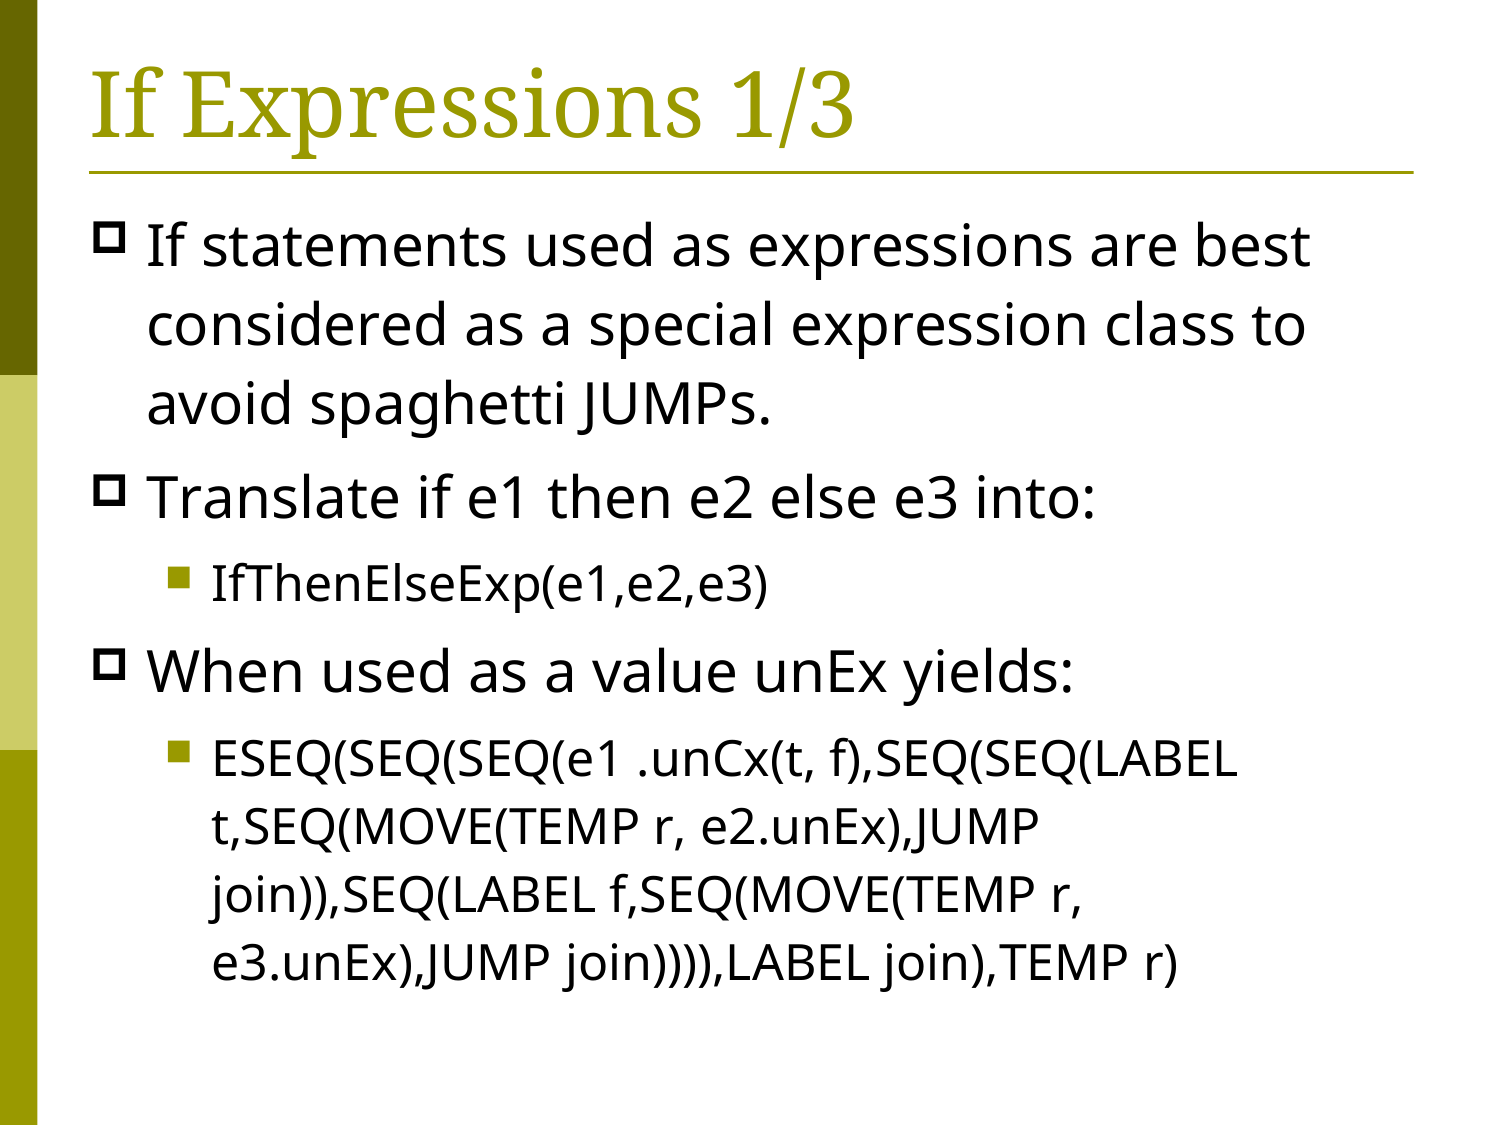

# If Expressions 1/3
If statements used as expressions are best considered as a special expression class to avoid spaghetti JUMPs.
Translate if e1 then e2 else e3 into:
IfThenElseExp(e1,e2,e3)
When used as a value unEx yields:
ESEQ(SEQ(SEQ(e1 .unCx(t, f),SEQ(SEQ(LABEL t,SEQ(MOVE(TEMP r, e2.unEx),JUMP join)),SEQ(LABEL f,SEQ(MOVE(TEMP r, e3.unEx),JUMP join)))),LABEL join),TEMP r)